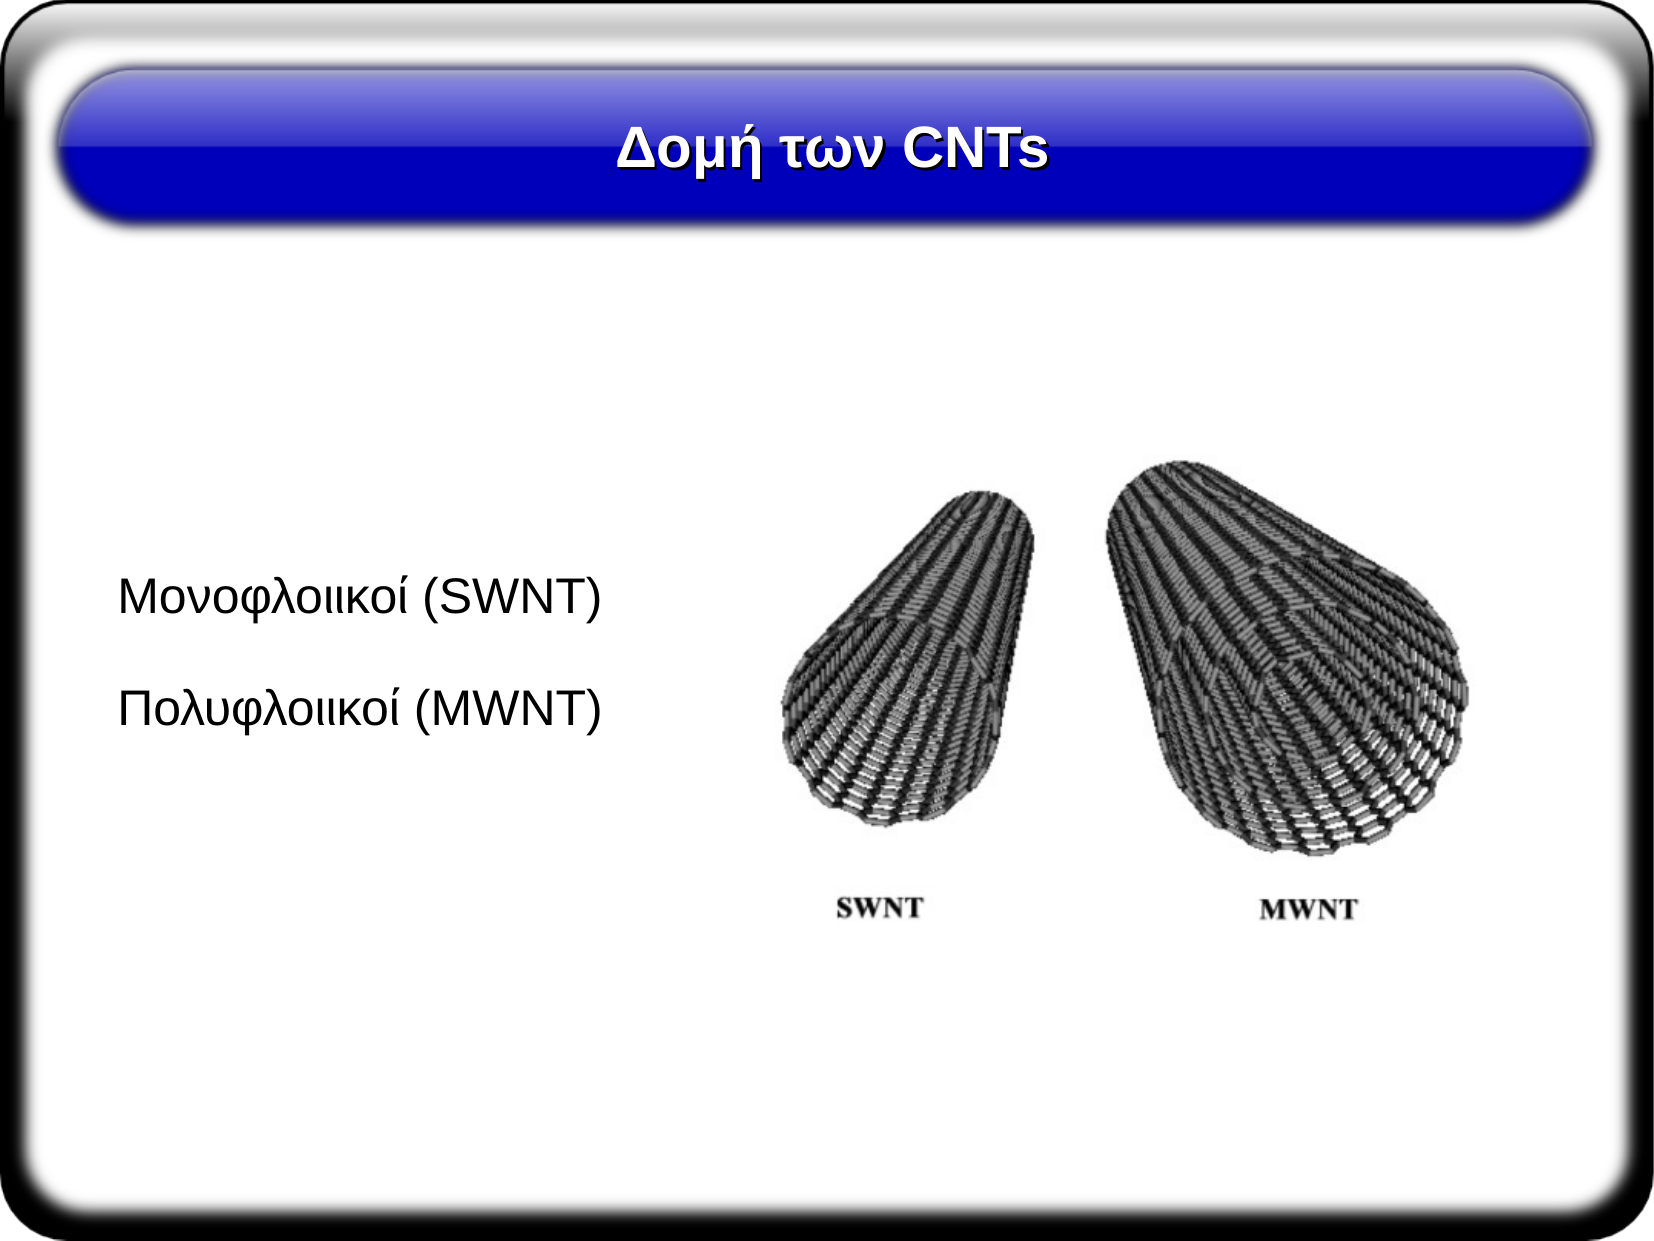

# Δομή των CNTs
 Μονοφλοιικοί (SWNT)
 Πολυφλοιικοί (MWNT)